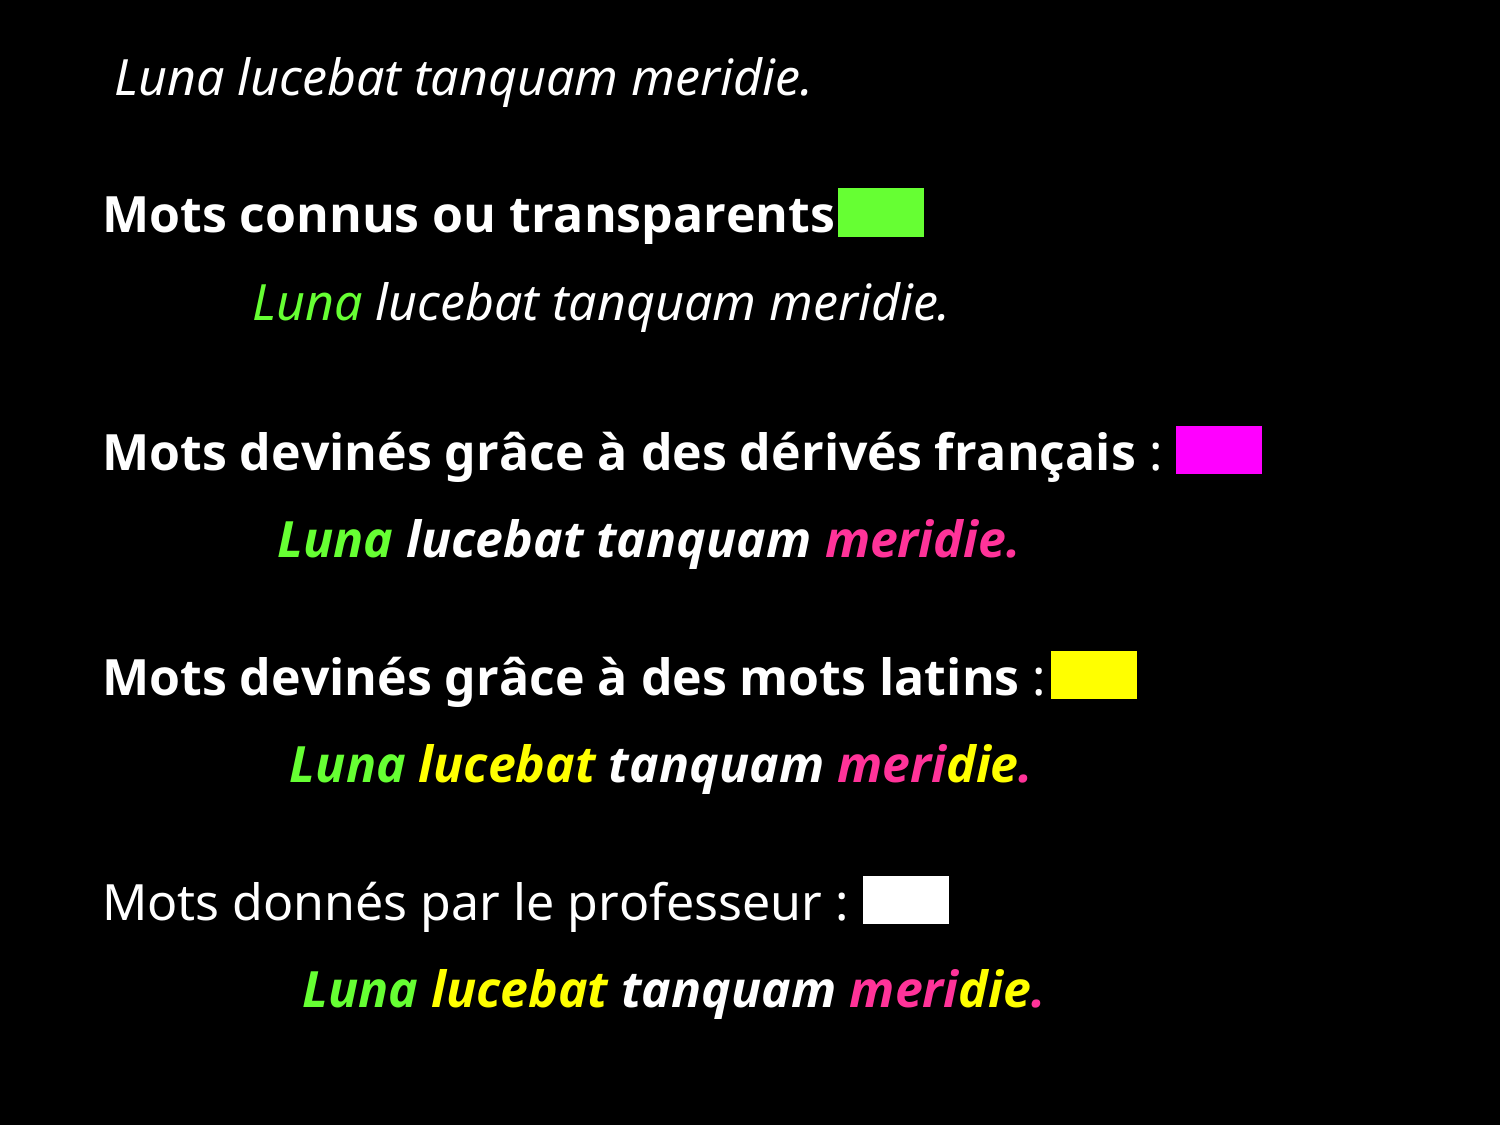

Luna lucebat tanquam meridie.
Mots connus ou transparents :
Luna lucebat tanquam meridie. tourna
Mots devinés grâce à des dérivés français :
Luna lucebat tanquam meridie. tourna
Mots devinés grâce à des mots latins :
Luna lucebat tanquam meridie. tourna
Mots donnés par le professeur :
Luna lucebat tanquam meridie. tourna